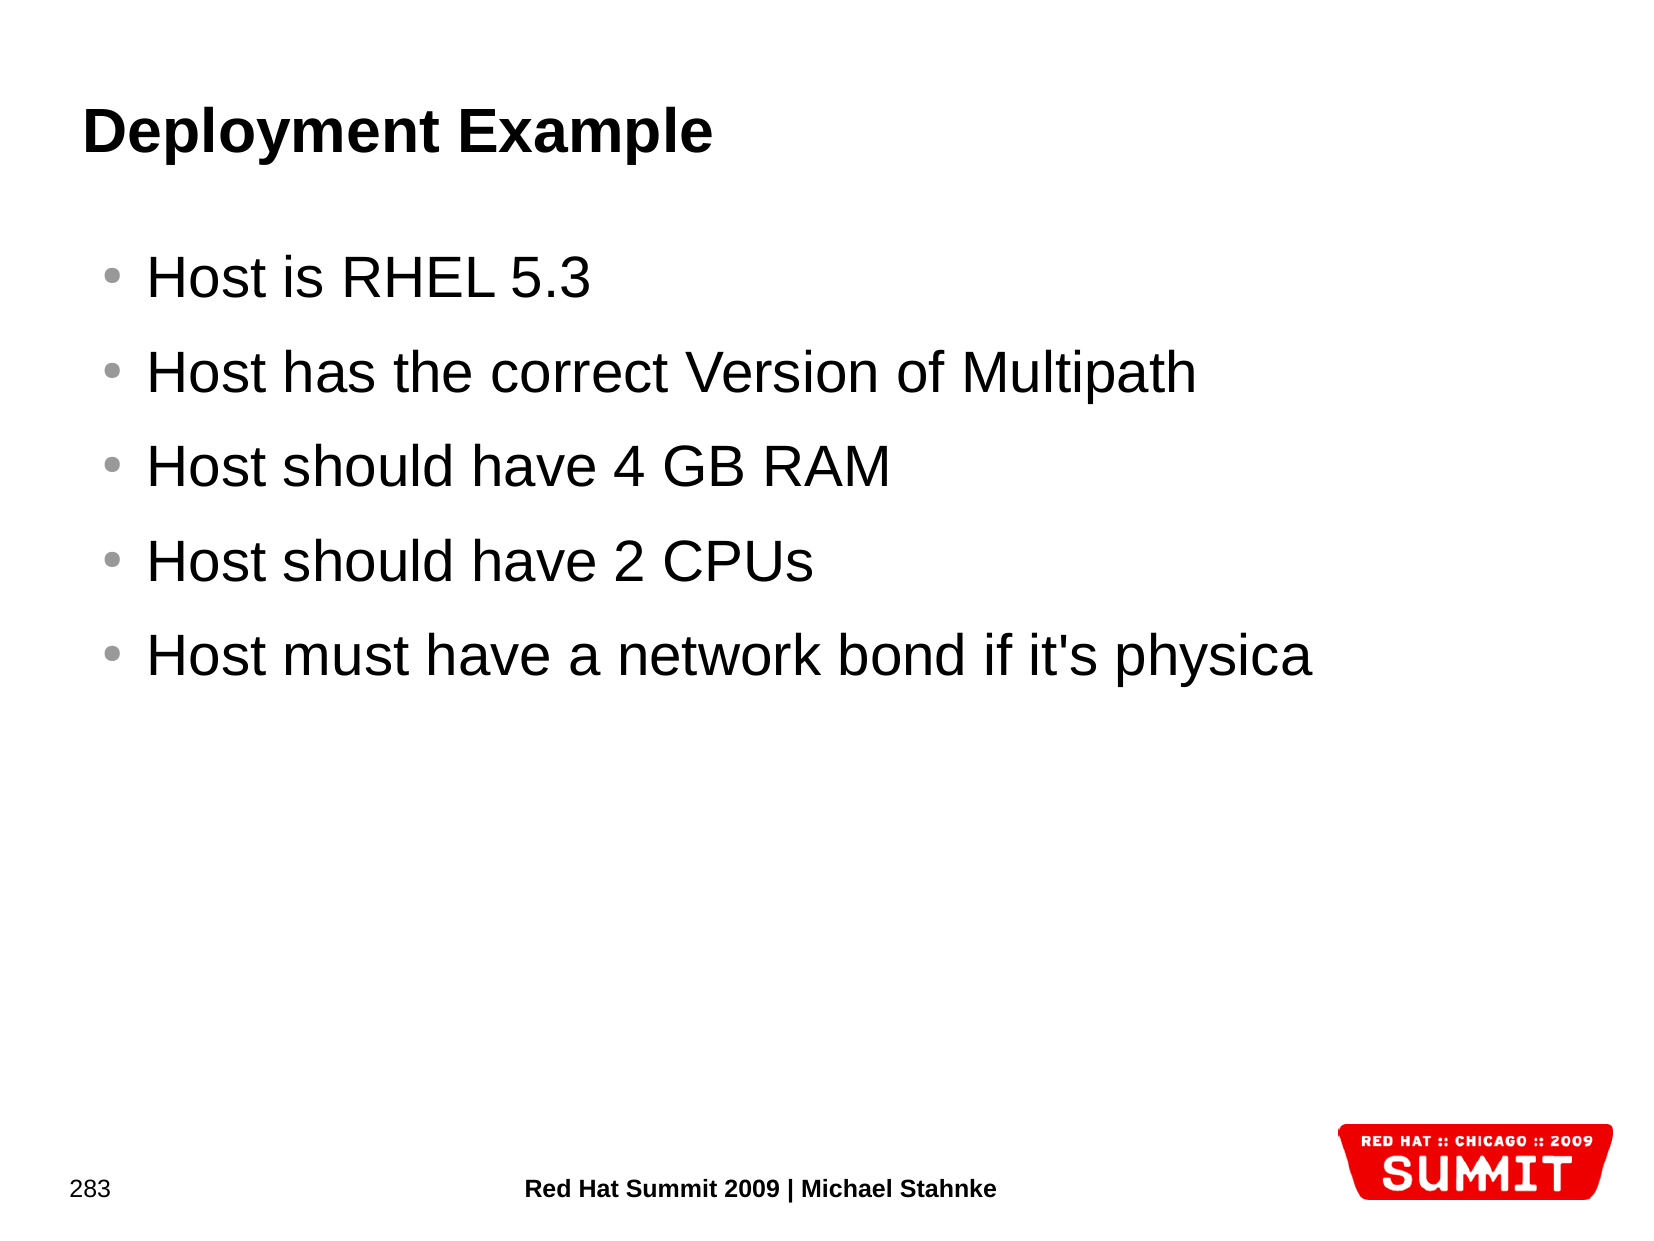

# Deployment Example
Host is RHEL 5.3
Host has the correct Version of Multipath
Host should have 4 GB RAM
Host should have 2 CPUs
Host must have a network bond if it's physica